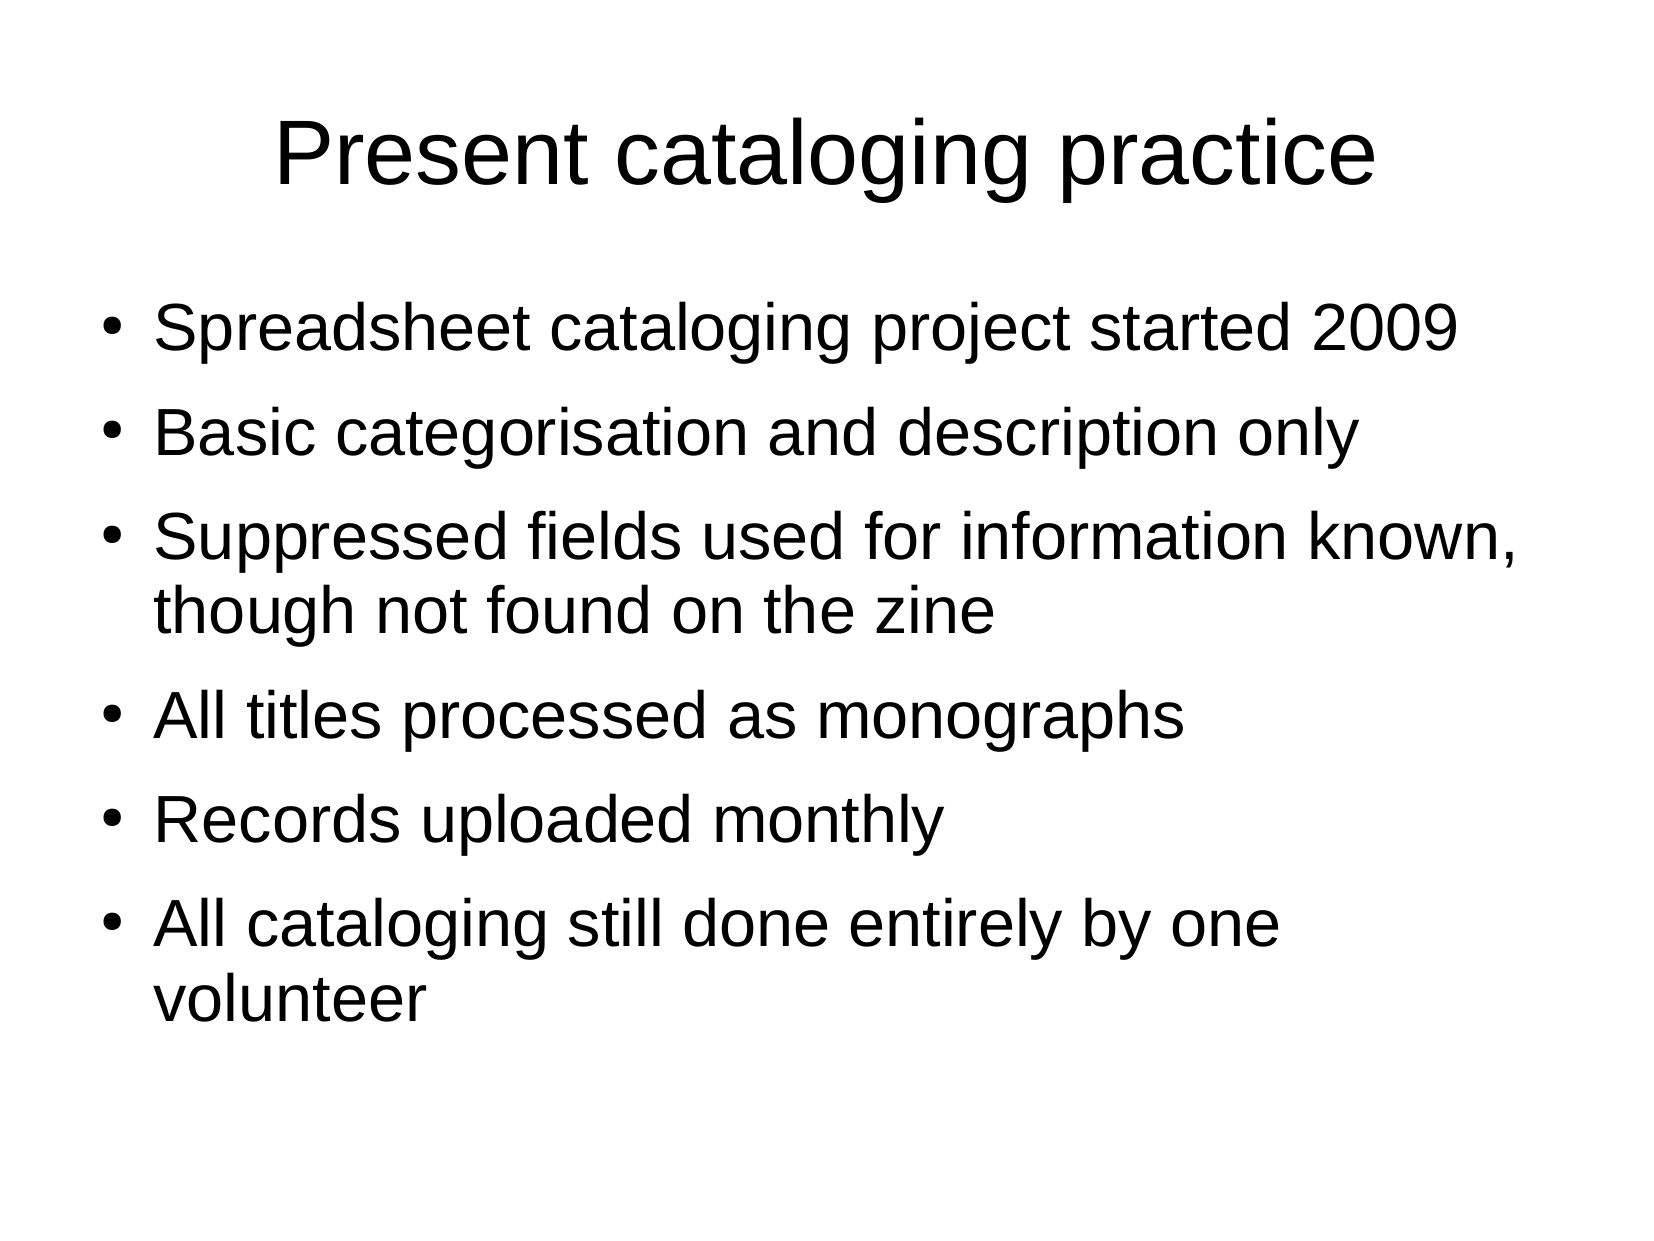

# Present cataloging practice
Spreadsheet cataloging project started 2009
Basic categorisation and description only
Suppressed fields used for information known, though not found on the zine
All titles processed as monographs
Records uploaded monthly
All cataloging still done entirely by one volunteer